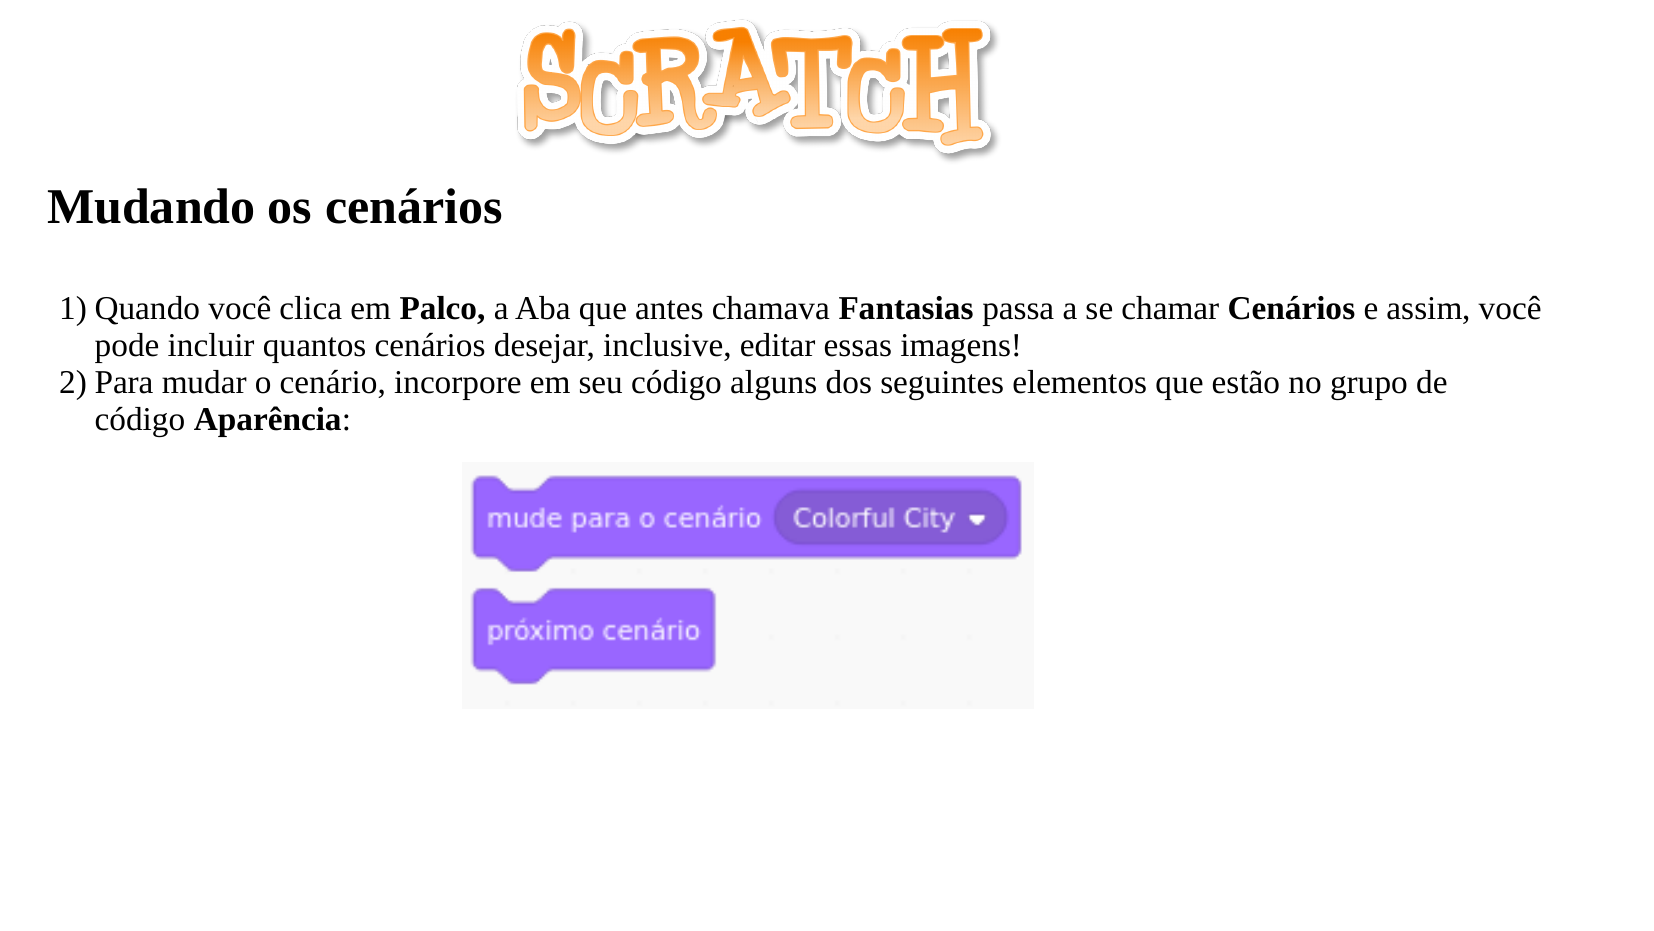

# Mudando os cenários
Quando você clica em Palco, a Aba que antes chamava Fantasias passa a se chamar Cenários e assim, você pode incluir quantos cenários desejar, inclusive, editar essas imagens!
Para mudar o cenário, incorpore em seu código alguns dos seguintes elementos que estão no grupo de código Aparência: